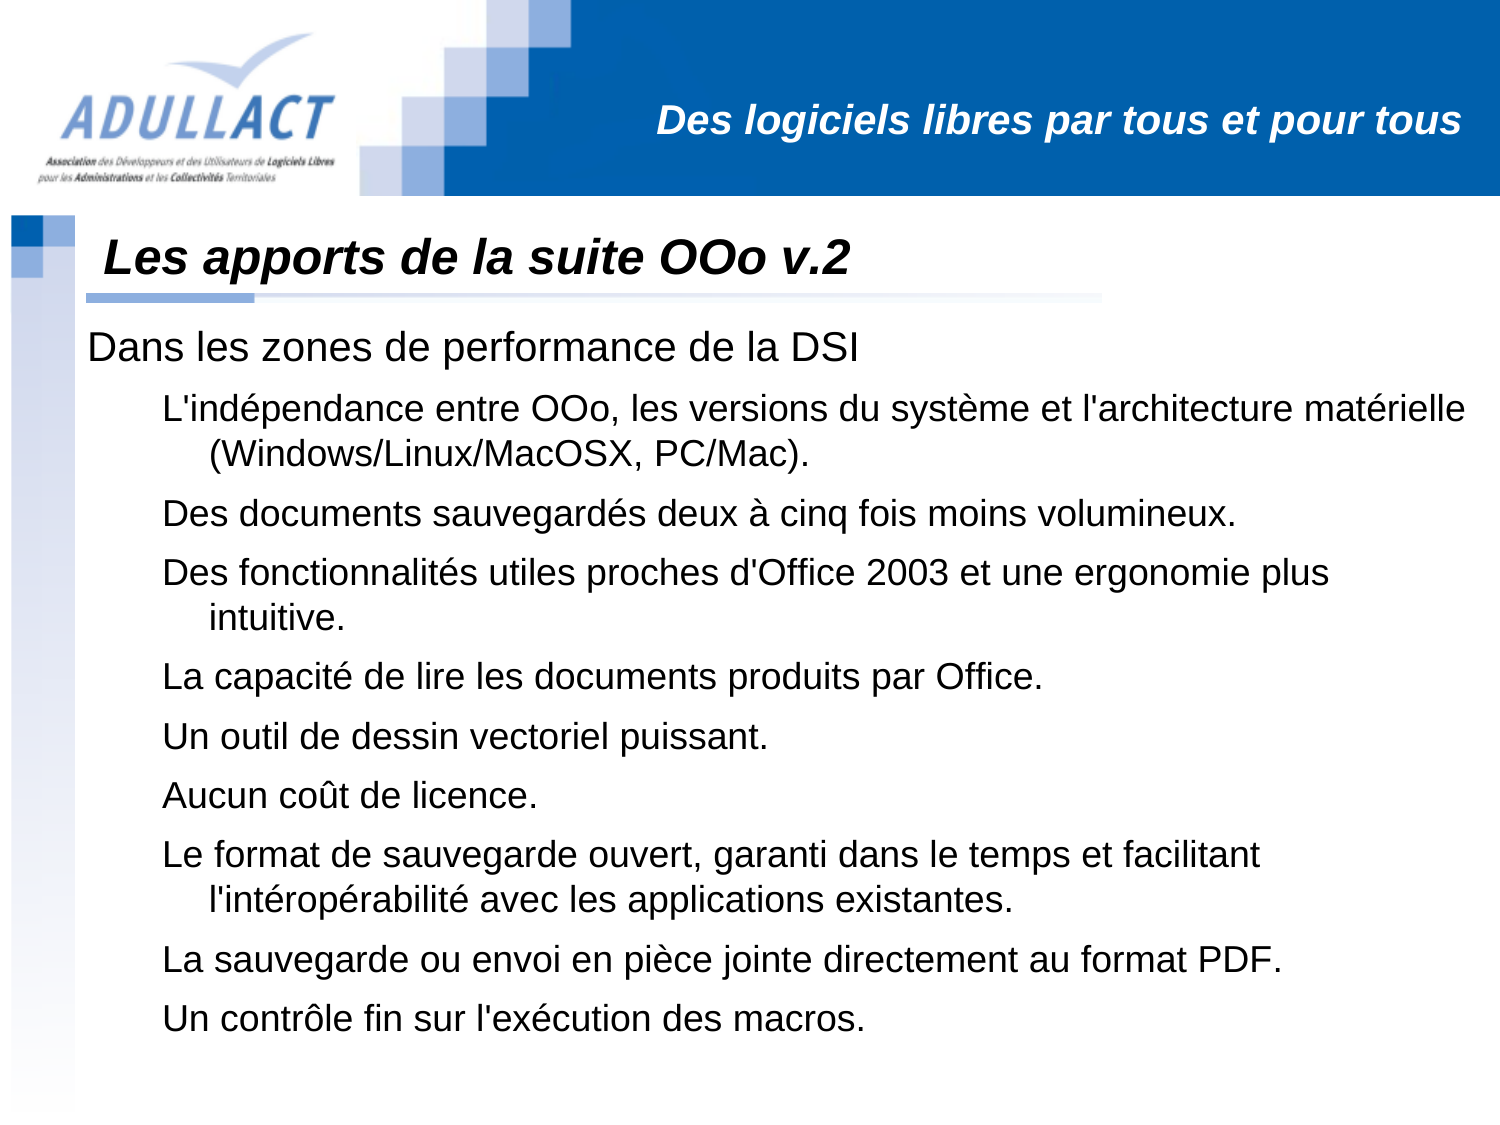

Les apports de la suite OOo v.2
# Dans les zones de performance de la DSI
L'indépendance entre OOo, les versions du système et l'architecture matérielle (Windows/Linux/MacOSX, PC/Mac).
Des documents sauvegardés deux à cinq fois moins volumineux.
Des fonctionnalités utiles proches d'Office 2003 et une ergonomie plus intuitive.
La capacité de lire les documents produits par Office.
Un outil de dessin vectoriel puissant.
Aucun coût de licence.
Le format de sauvegarde ouvert, garanti dans le temps et facilitant l'intéropérabilité avec les applications existantes.
La sauvegarde ou envoi en pièce jointe directement au format PDF.
Un contrôle fin sur l'exécution des macros.